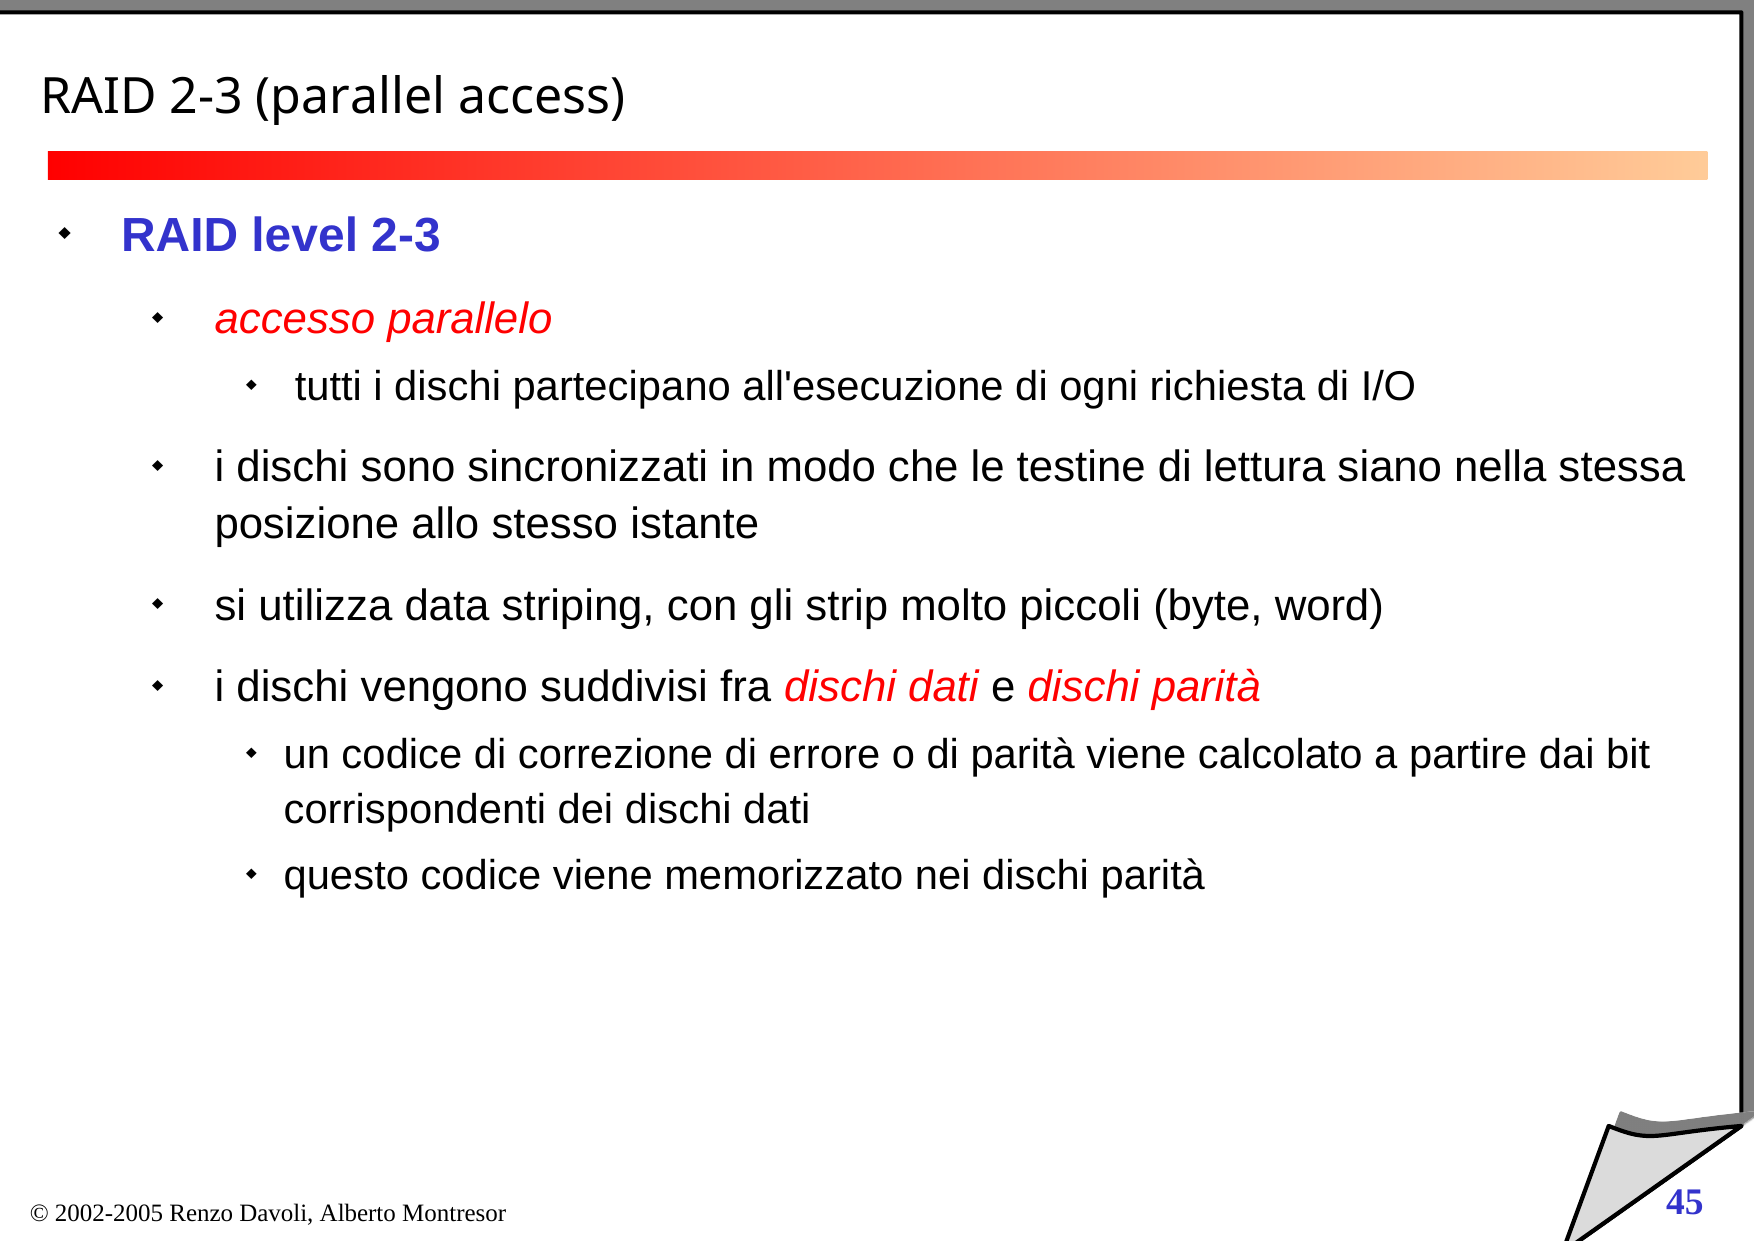

# RAID 2-3 (parallel access)
RAID level 2-3
accesso parallelo
 tutti i dischi partecipano all'esecuzione di ogni richiesta di I/O
i dischi sono sincronizzati in modo che le testine di lettura siano nella stessa posizione allo stesso istante
si utilizza data striping, con gli strip molto piccoli (byte, word)
i dischi vengono suddivisi fra dischi dati e dischi parità
un codice di correzione di errore o di parità viene calcolato a partire dai bit corrispondenti dei dischi dati
questo codice viene memorizzato nei dischi parità